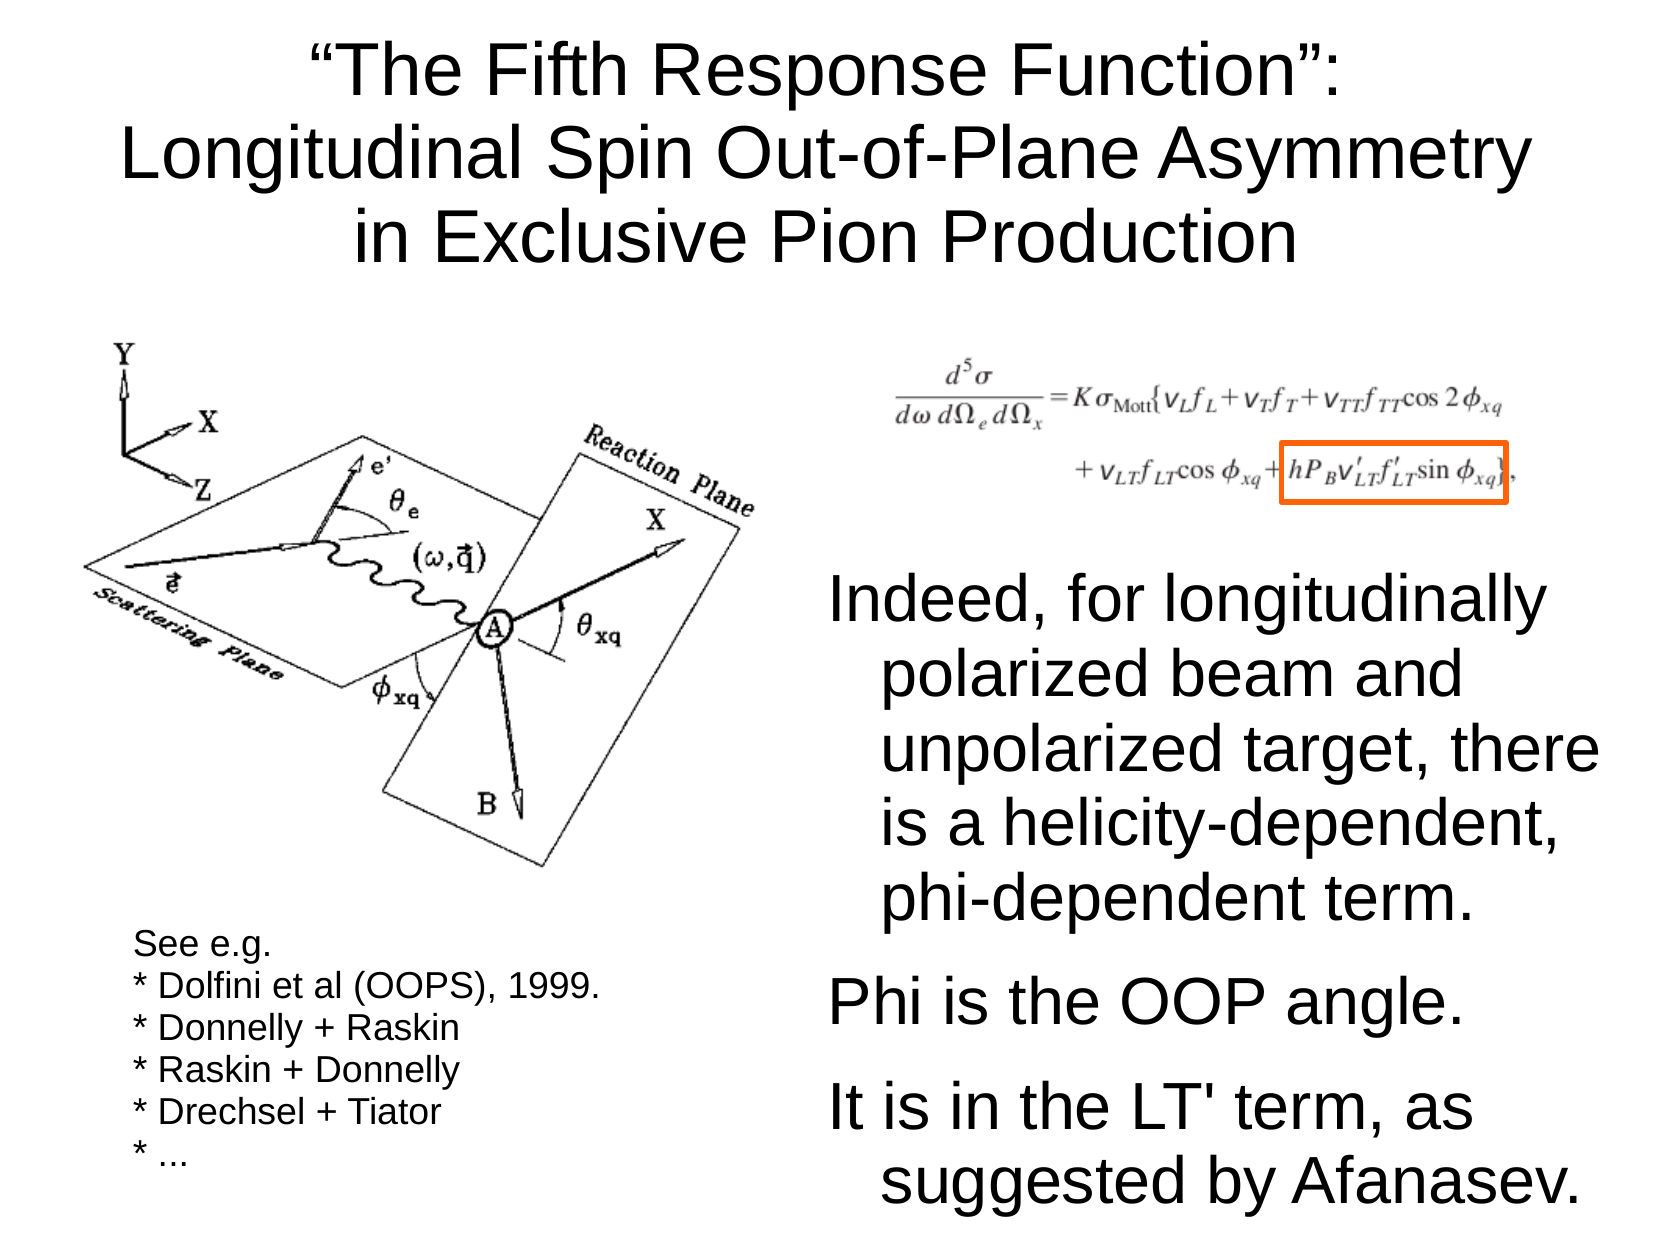

# “The Fifth Response Function”: Longitudinal Spin Out-of-Plane Asymmetry in Exclusive Pion Production
Indeed, for longitudinally polarized beam and unpolarized target, there is a helicity-dependent, phi-dependent term.
Phi is the OOP angle.
It is in the LT' term, as suggested by Afanasev.
See e.g.
* Dolfini et al (OOPS), 1999.
* Donnelly + Raskin
* Raskin + Donnelly
* Drechsel + Tiator
* ...